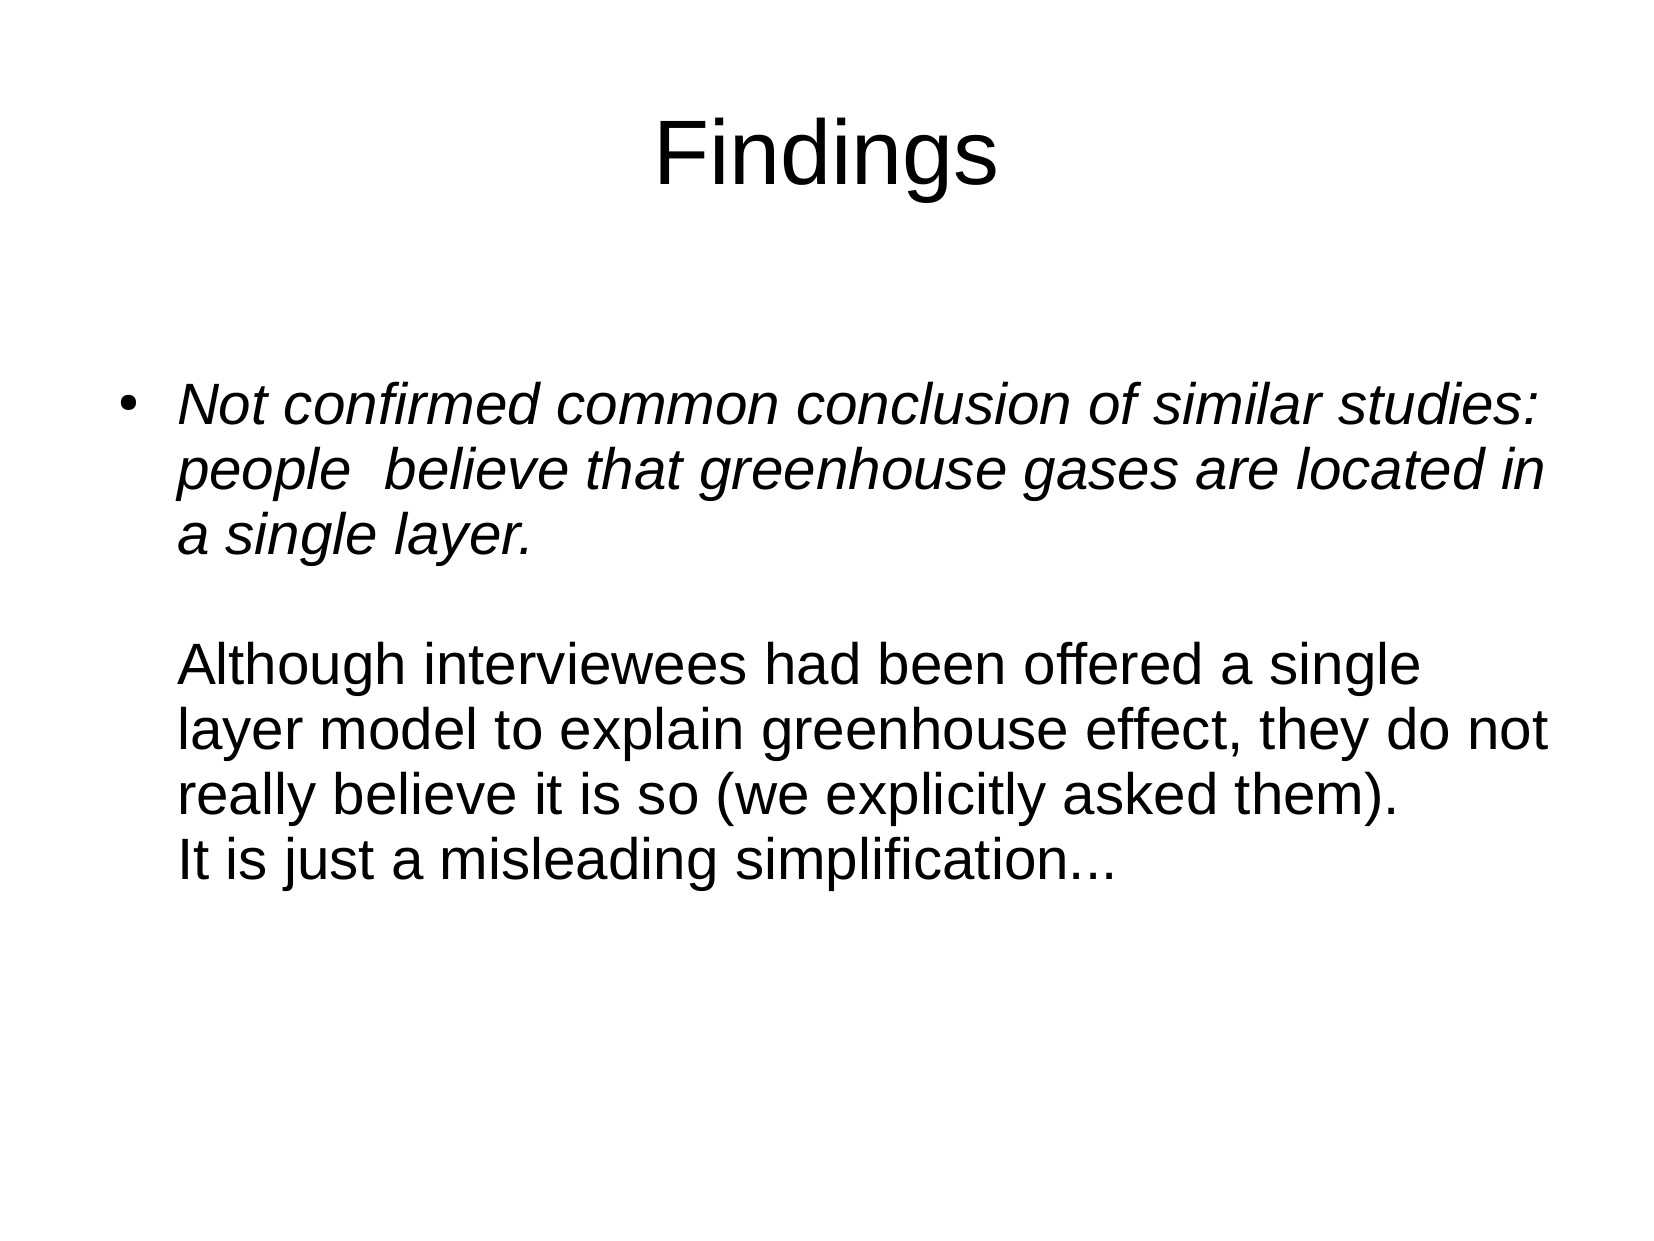

# Findings
Not confirmed common conclusion of similar studies: people believe that greenhouse gases are located in a single layer.
Although interviewees had been offered a single layer model to explain greenhouse effect, they do not really believe it is so (we explicitly asked them).
It is just a misleading simplification...